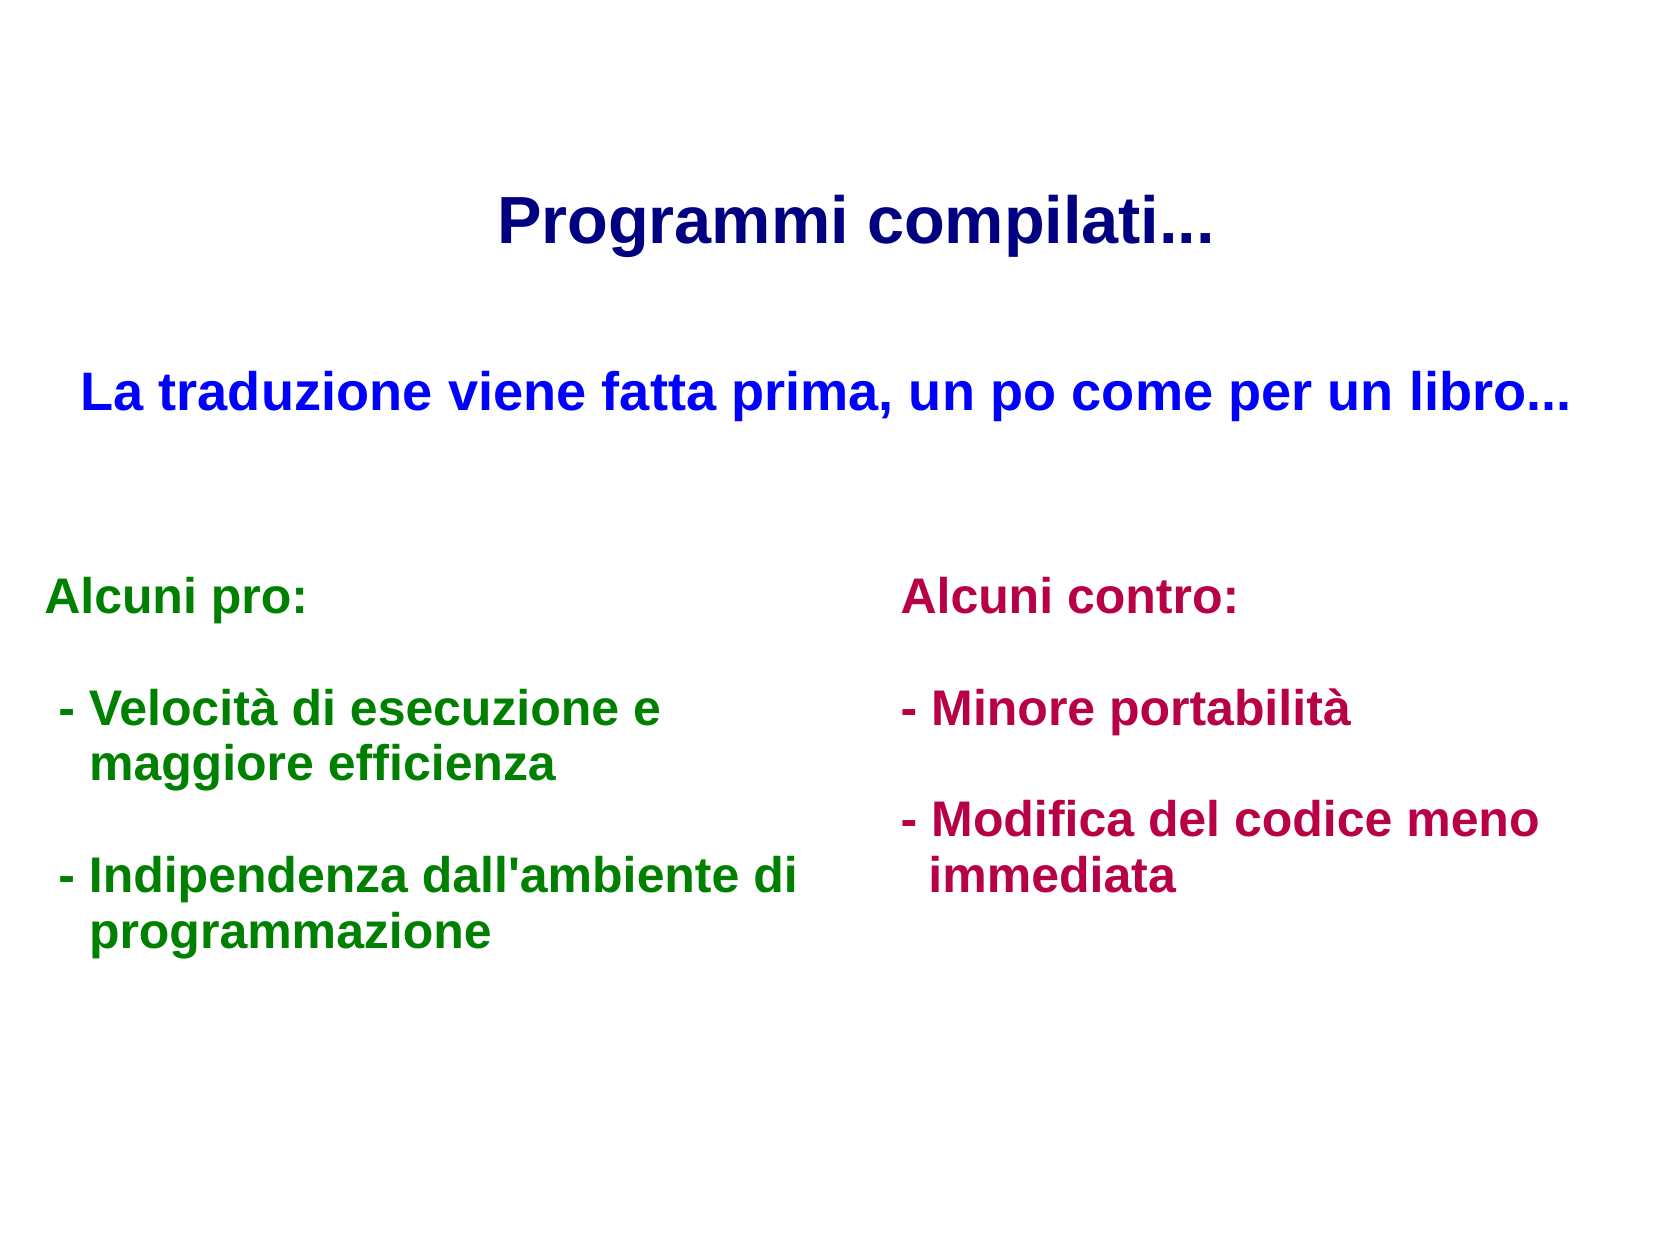

Programmi compilati...
La traduzione viene fatta prima, un po come per un libro...
Alcuni pro:
 - Velocità di esecuzione e maggiore efficienza
 - Indipendenza dall'ambiente di programmazione
Alcuni contro:
- Minore portabilità
- Modifica del codice meno immediata